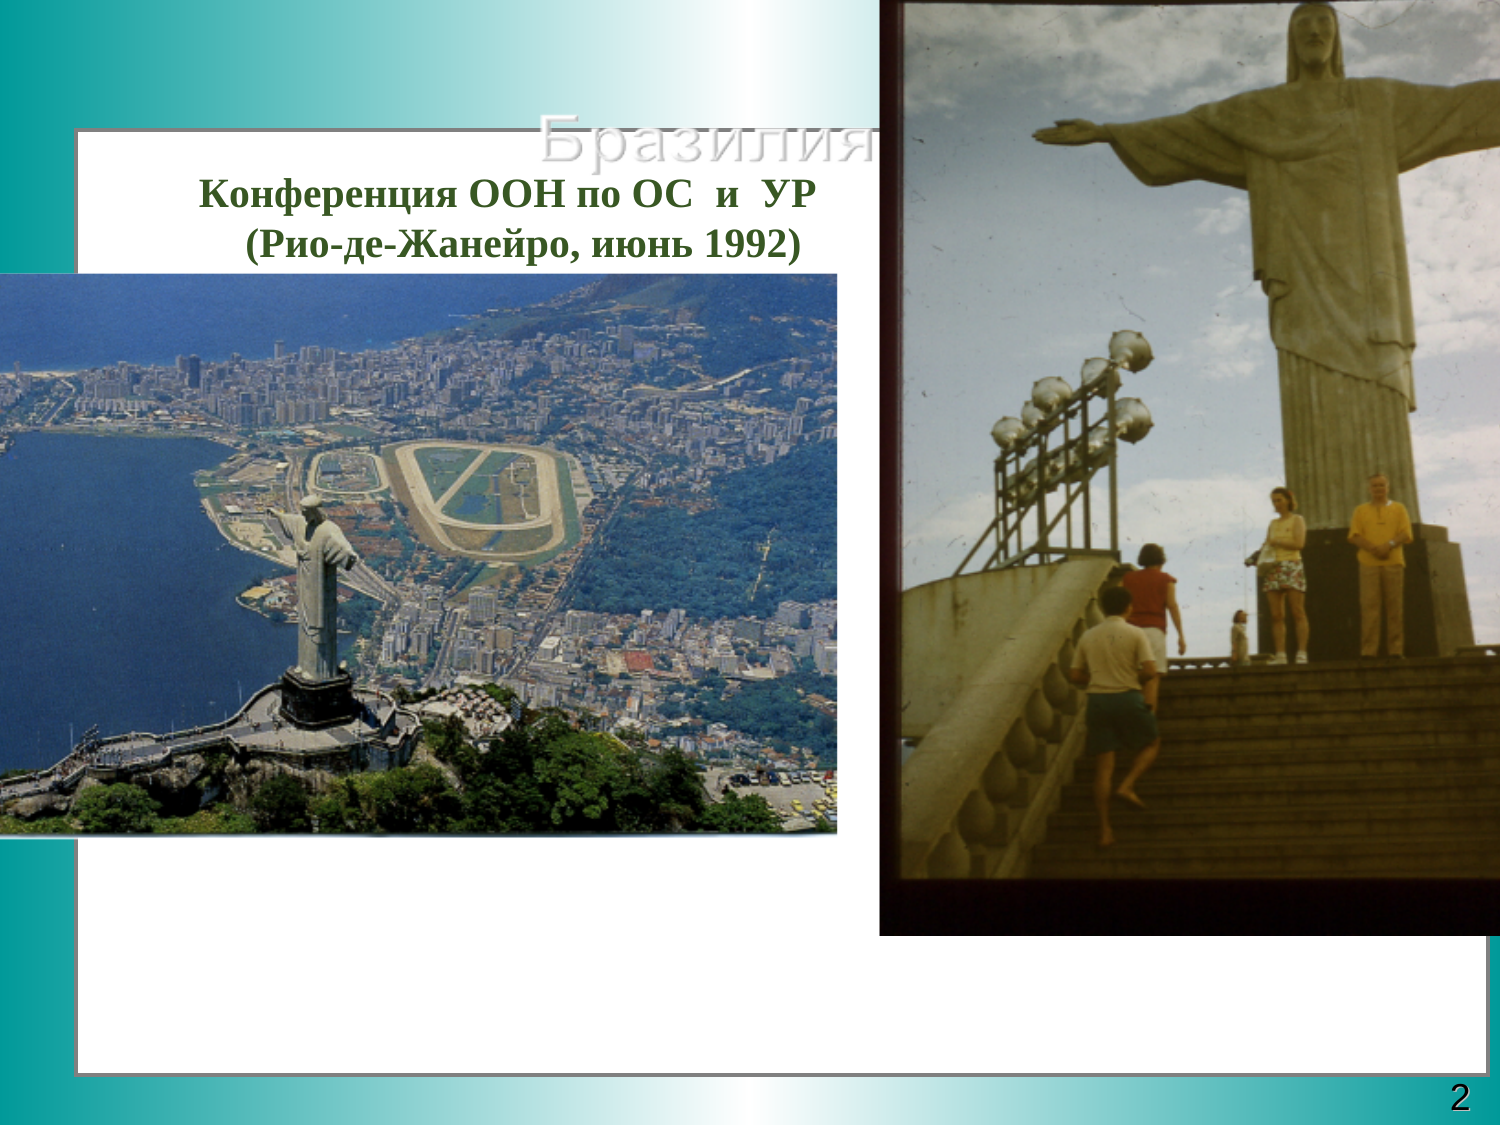

#
Конференция ООН по ОС и УР
 (Рио-де-Жанейро, июнь 1992)